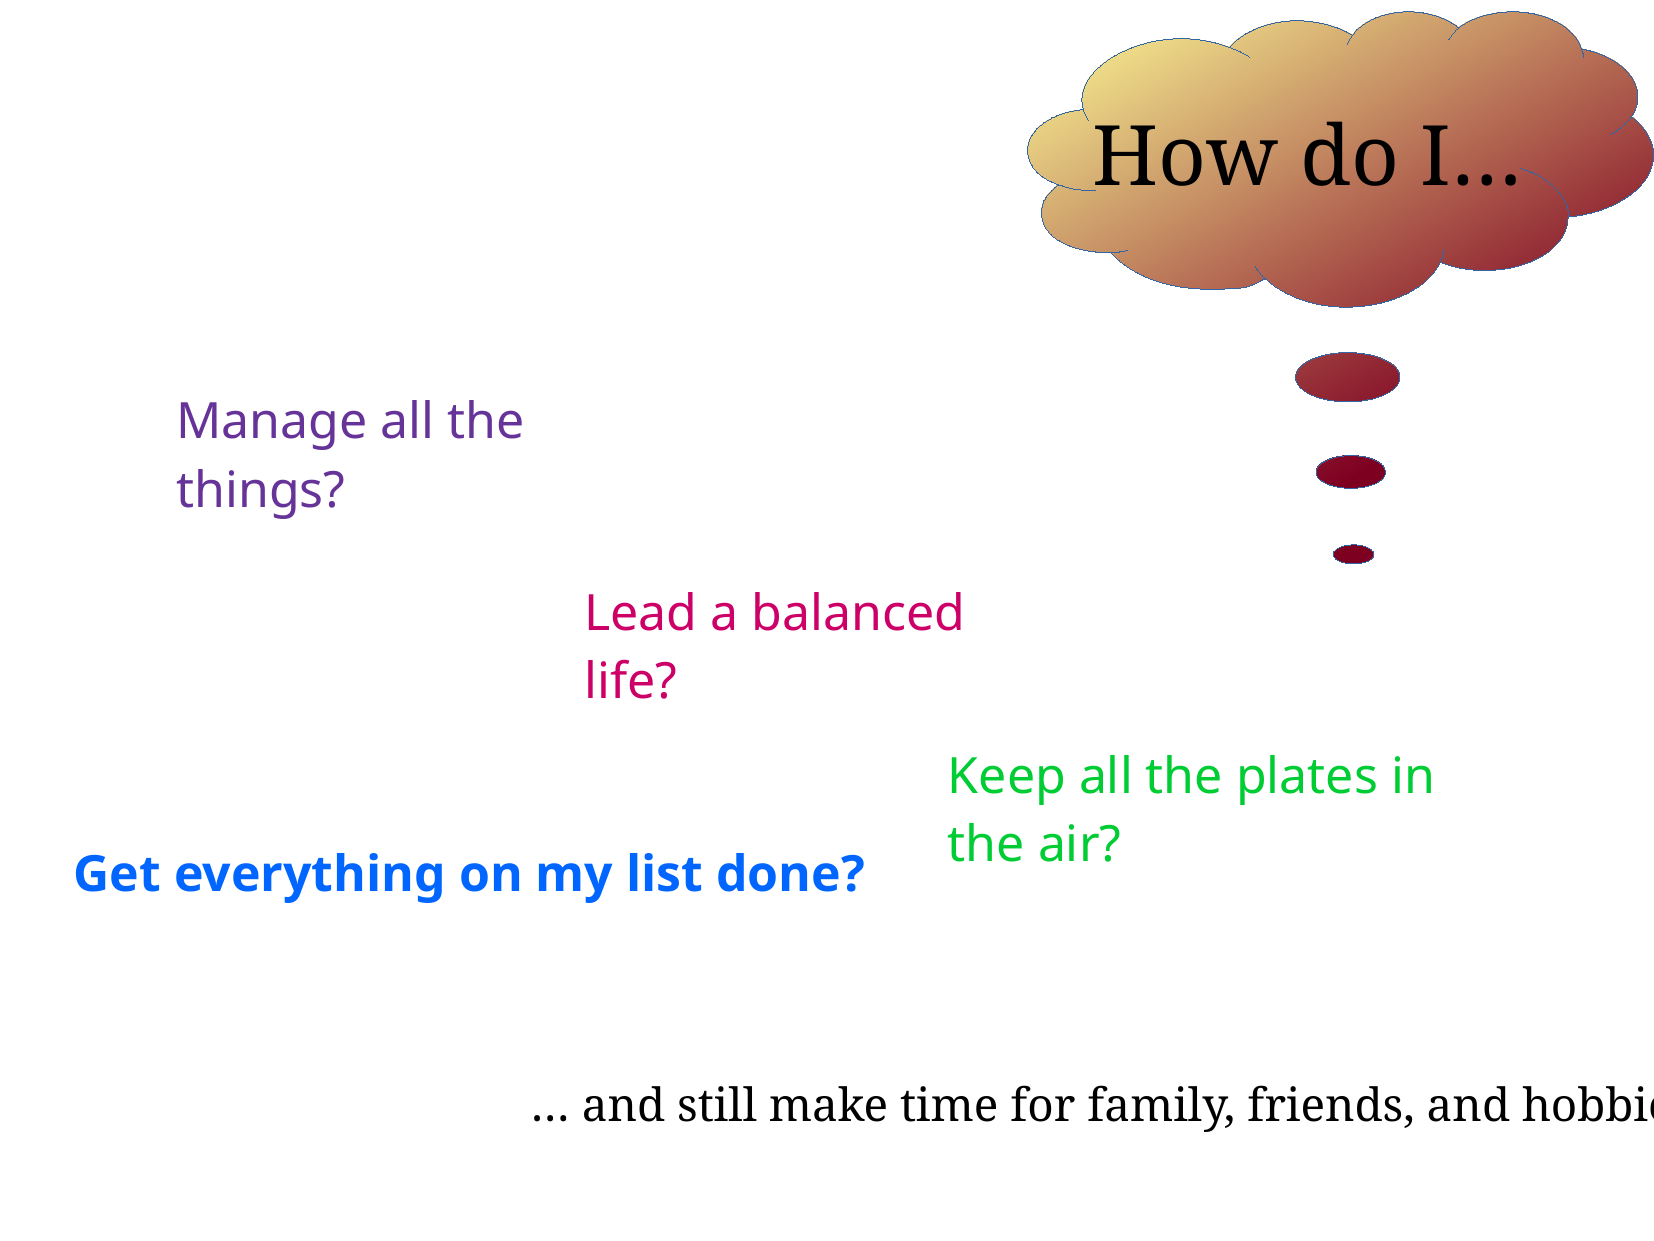

How do I…
Manage all the things?
Lead a balanced life?
Keep all the plates in the air?
Get everything on my list done?
… and still make time for family, friends, and hobbies?